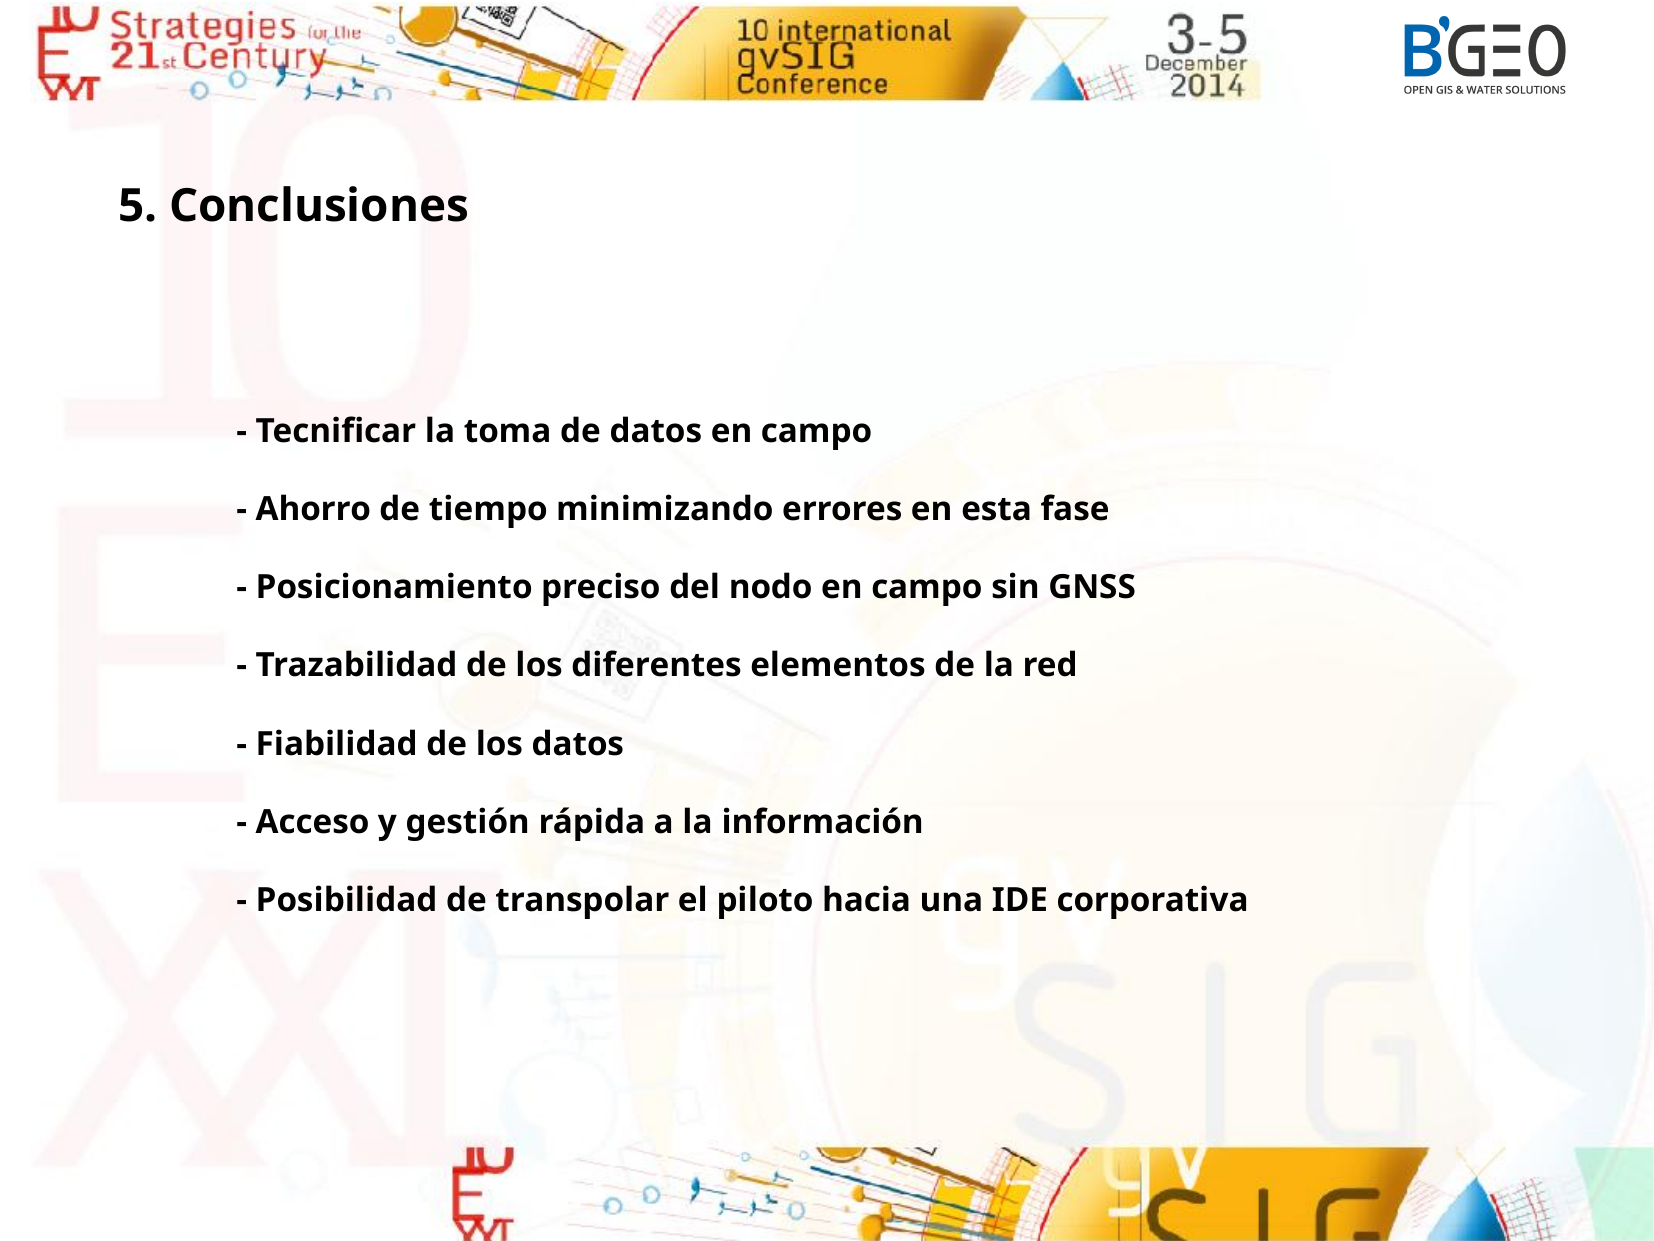

5. Conclusiones
- Tecnificar la toma de datos en campo
- Ahorro de tiempo minimizando errores en esta fase
- Posicionamiento preciso del nodo en campo sin GNSS
- Trazabilidad de los diferentes elementos de la red
- Fiabilidad de los datos
- Acceso y gestión rápida a la información
- Posibilidad de transpolar el piloto hacia una IDE corporativa